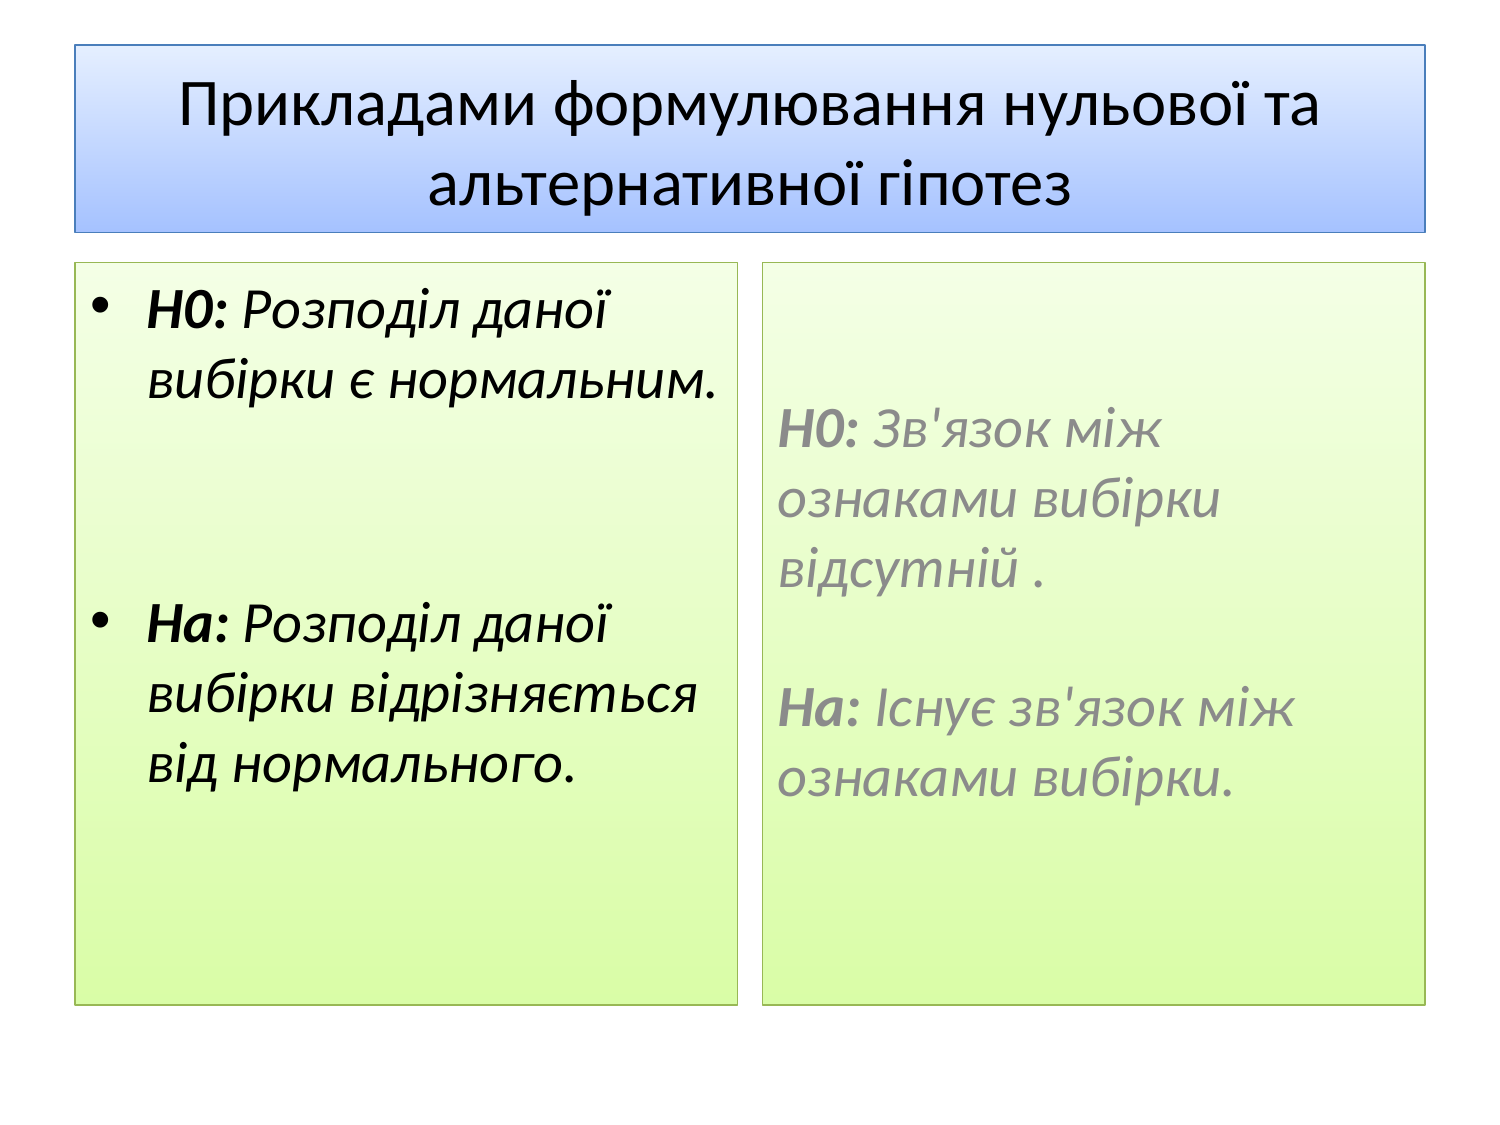

# Прикладами формулювання нульової та альтернативної гіпотез
Н0: Розподіл даної вибірки є нормальним.
На: Розподіл даної вибірки відрізняється від нормального.
Н0: Зв'язок між ознаками вибірки відсутній .
На: Існує зв'язок між ознаками вибірки.